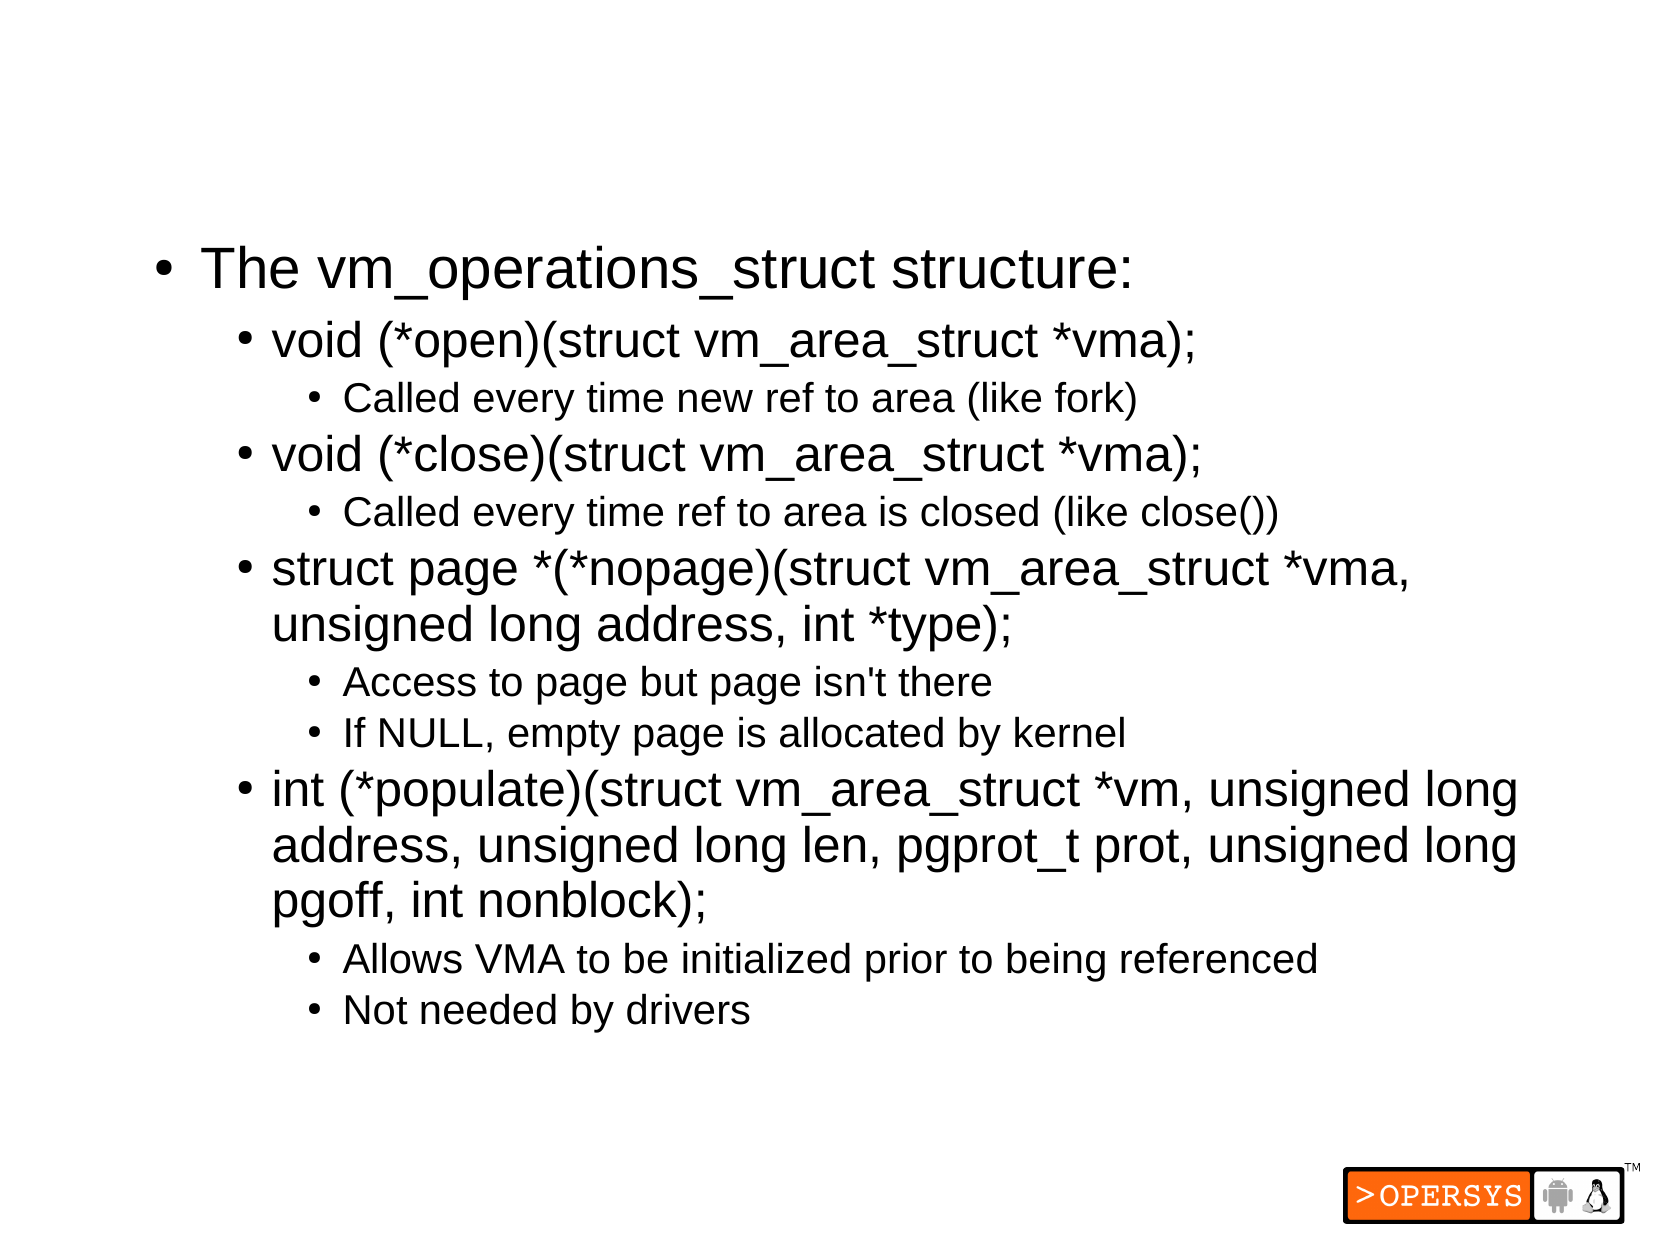

# The vm_operations_struct structure:
void (*open)(struct vm_area_struct *vma);
Called every time new ref to area (like fork)
void (*close)(struct vm_area_struct *vma);
Called every time ref to area is closed (like close())
struct page *(*nopage)(struct vm_area_struct *vma, unsigned long address, int *type);
Access to page but page isn't there
If NULL, empty page is allocated by kernel
int (*populate)(struct vm_area_struct *vm, unsigned long address, unsigned long len, pgprot_t prot, unsigned long pgoff, int nonblock);
Allows VMA to be initialized prior to being referenced
Not needed by drivers